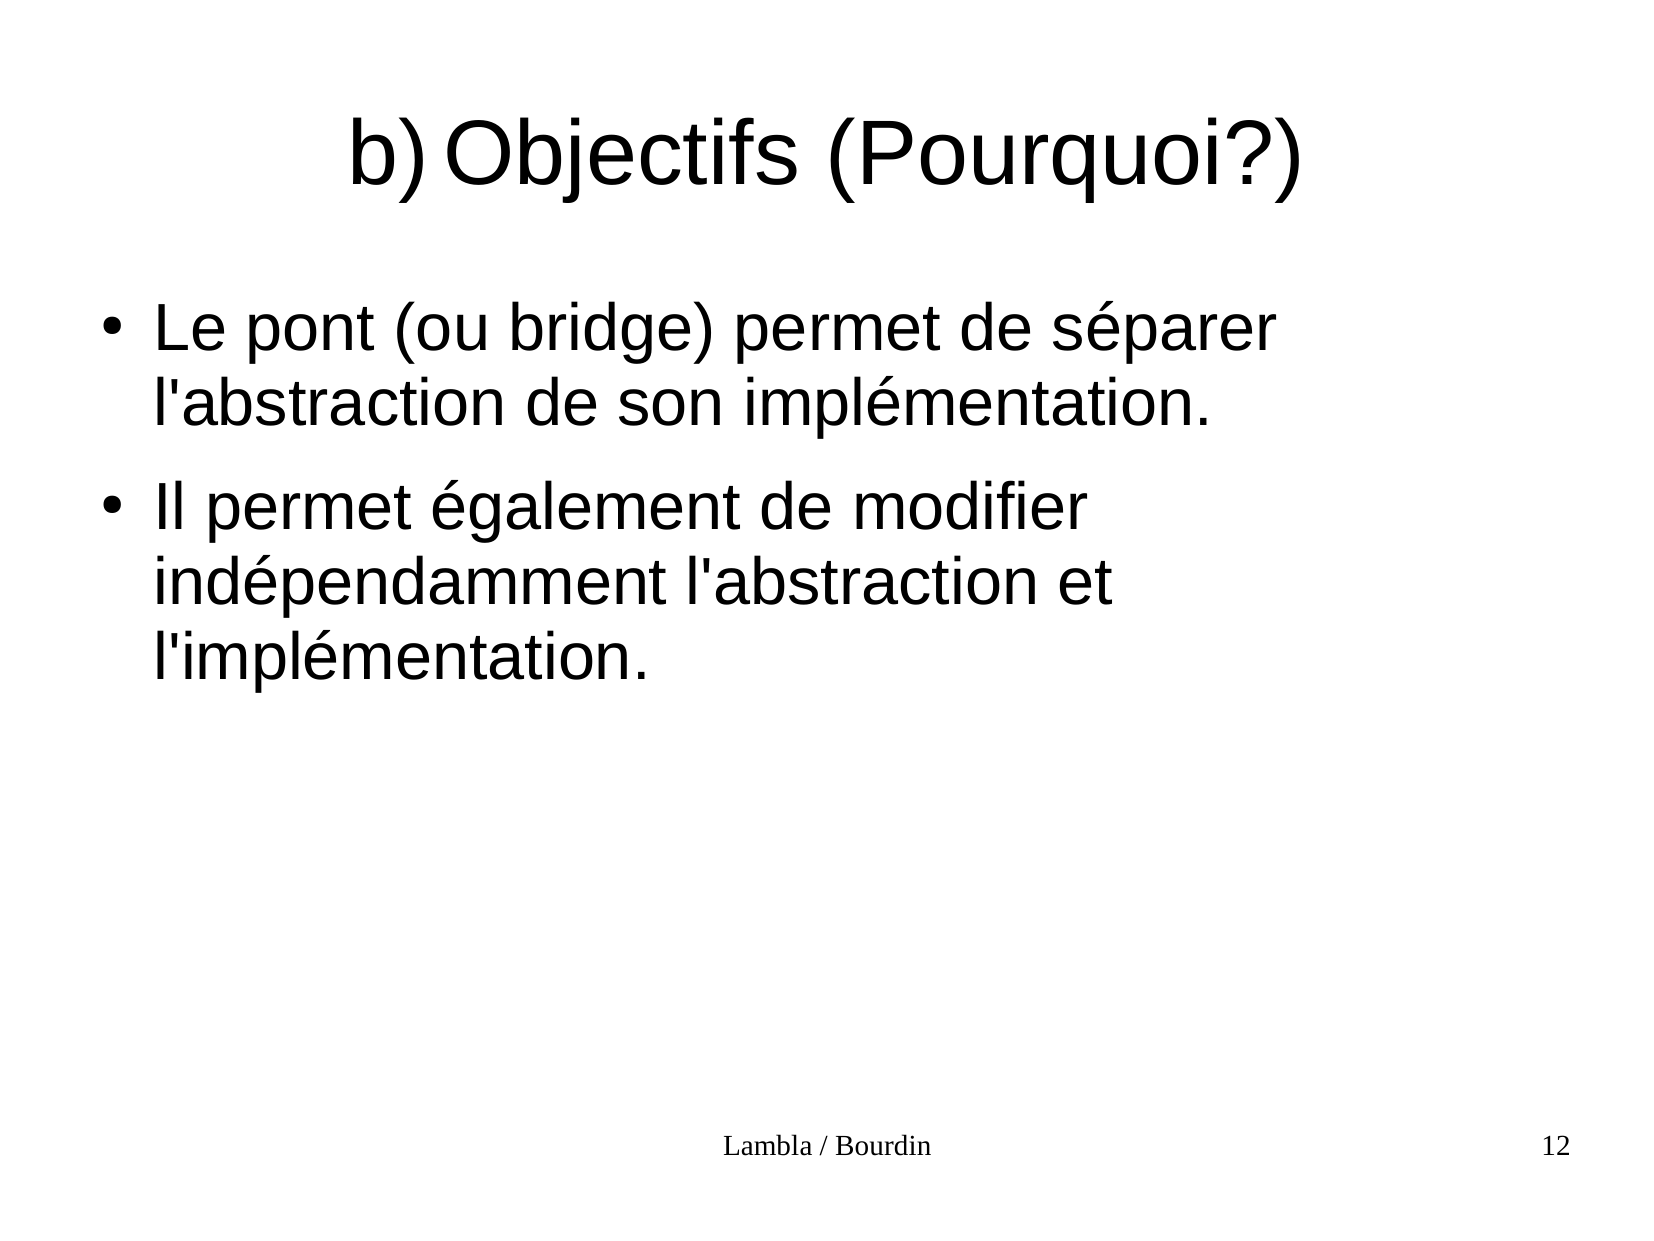

# b) Objectifs (Pourquoi?)
Le pont (ou bridge) permet de séparer l'abstraction de son implémentation.
Il permet également de modifier indépendamment l'abstraction et l'implémentation.
Lambla / Bourdin
12